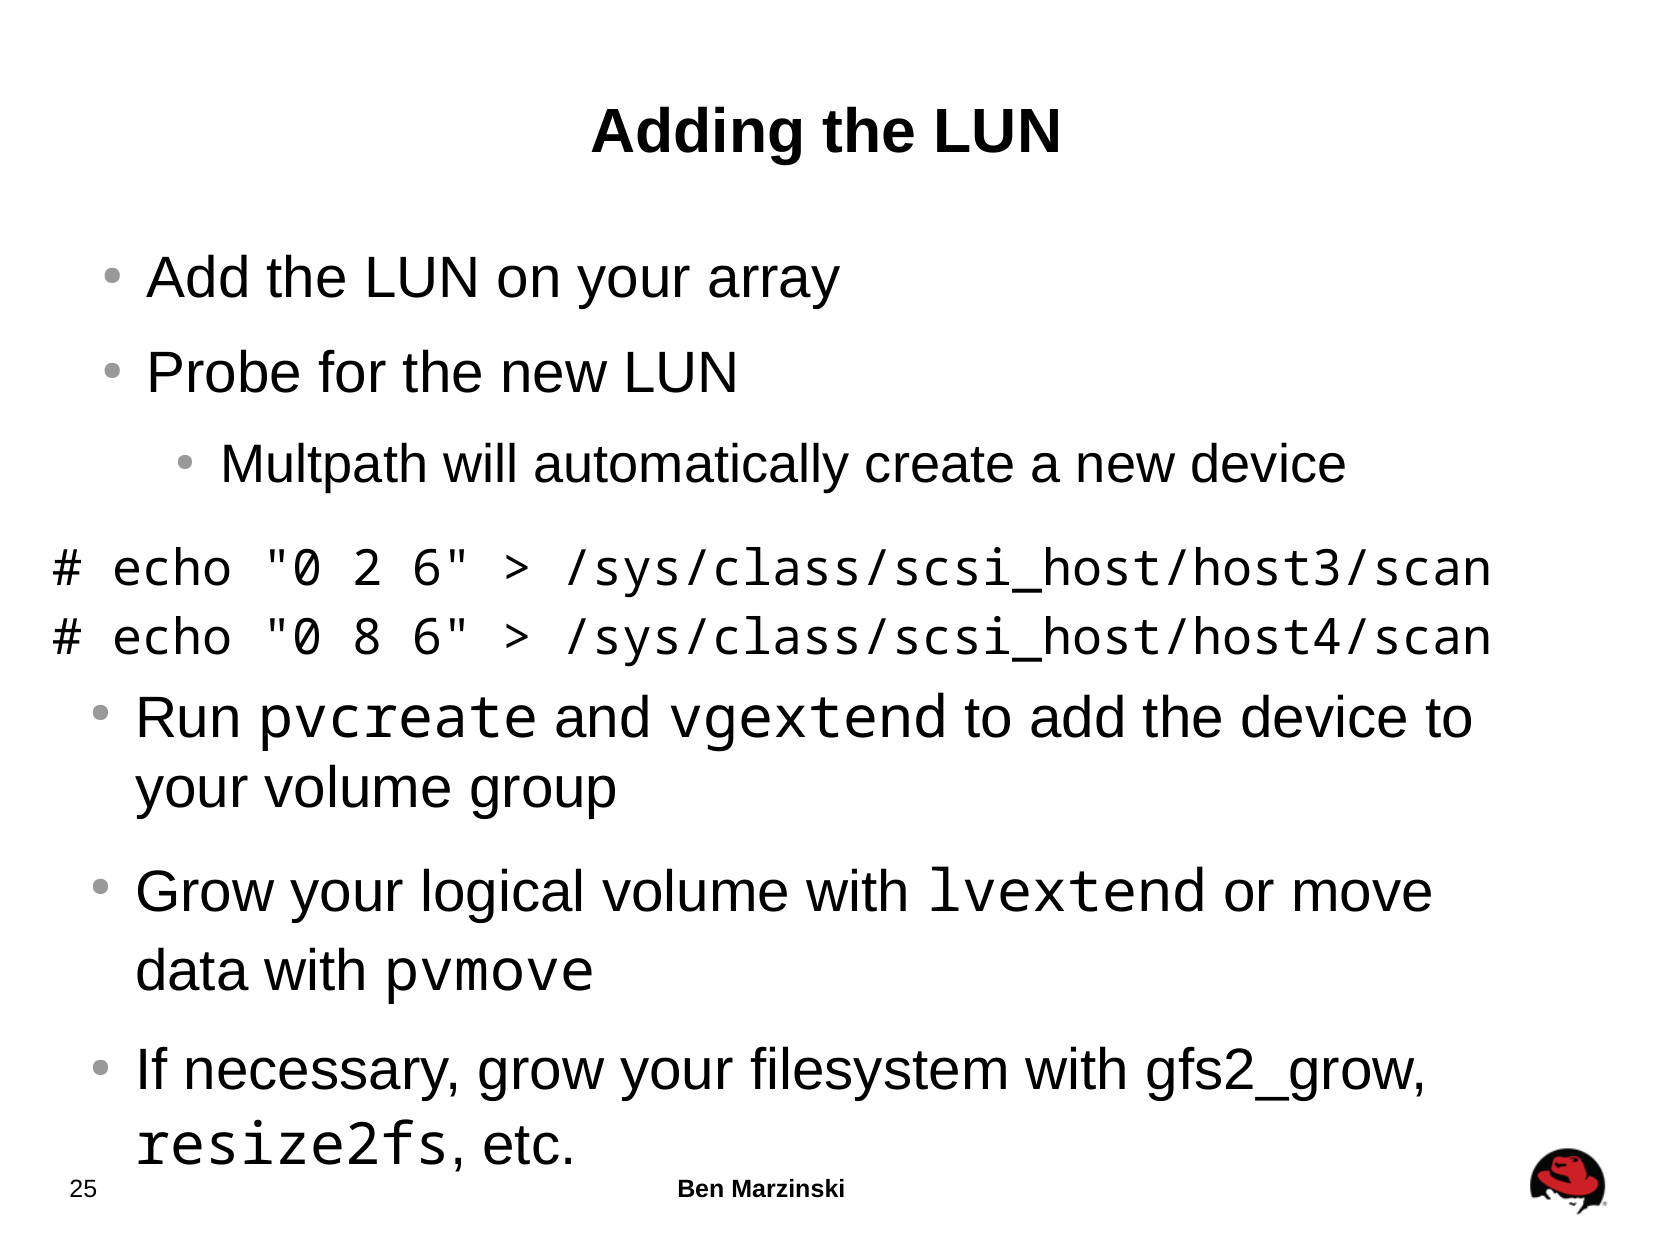

# Adding the LUN
Add the LUN on your array
Probe for the new LUN
Multpath will automatically create a new device
# echo "0 2 6" > /sys/class/scsi_host/host3/scan
# echo "0 8 6" > /sys/class/scsi_host/host4/scan
Run pvcreate and vgextend to add the device to your volume group
Grow your logical volume with lvextend or move data with pvmove
If necessary, grow your filesystem with gfs2_grow, resize2fs, etc.